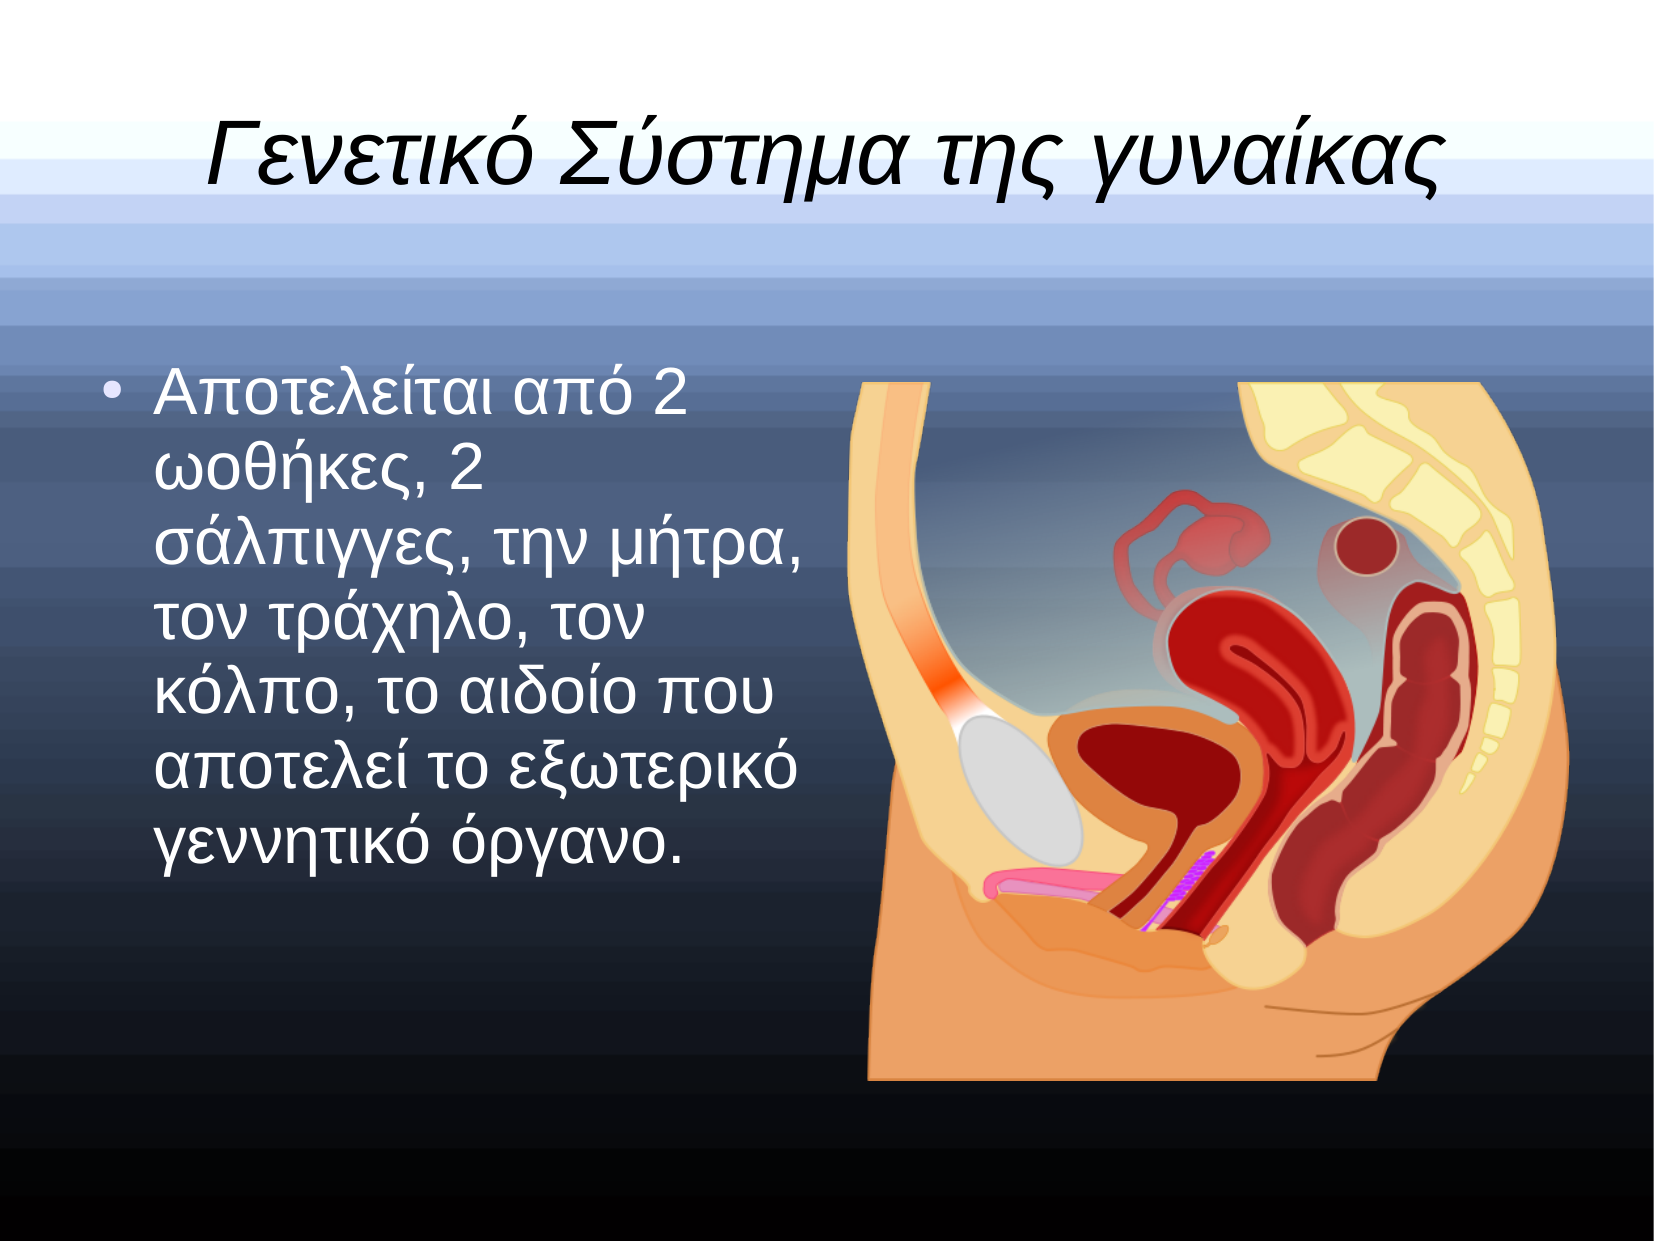

# Γενετικό Σύστημα της γυναίκας
Αποτελείται από 2 ωοθήκες, 2 σάλπιγγες, την μήτρα, τον τράχηλο, τον κόλπο, το αιδοίο που αποτελεί το εξωτερικό γεννητικό όργανο.